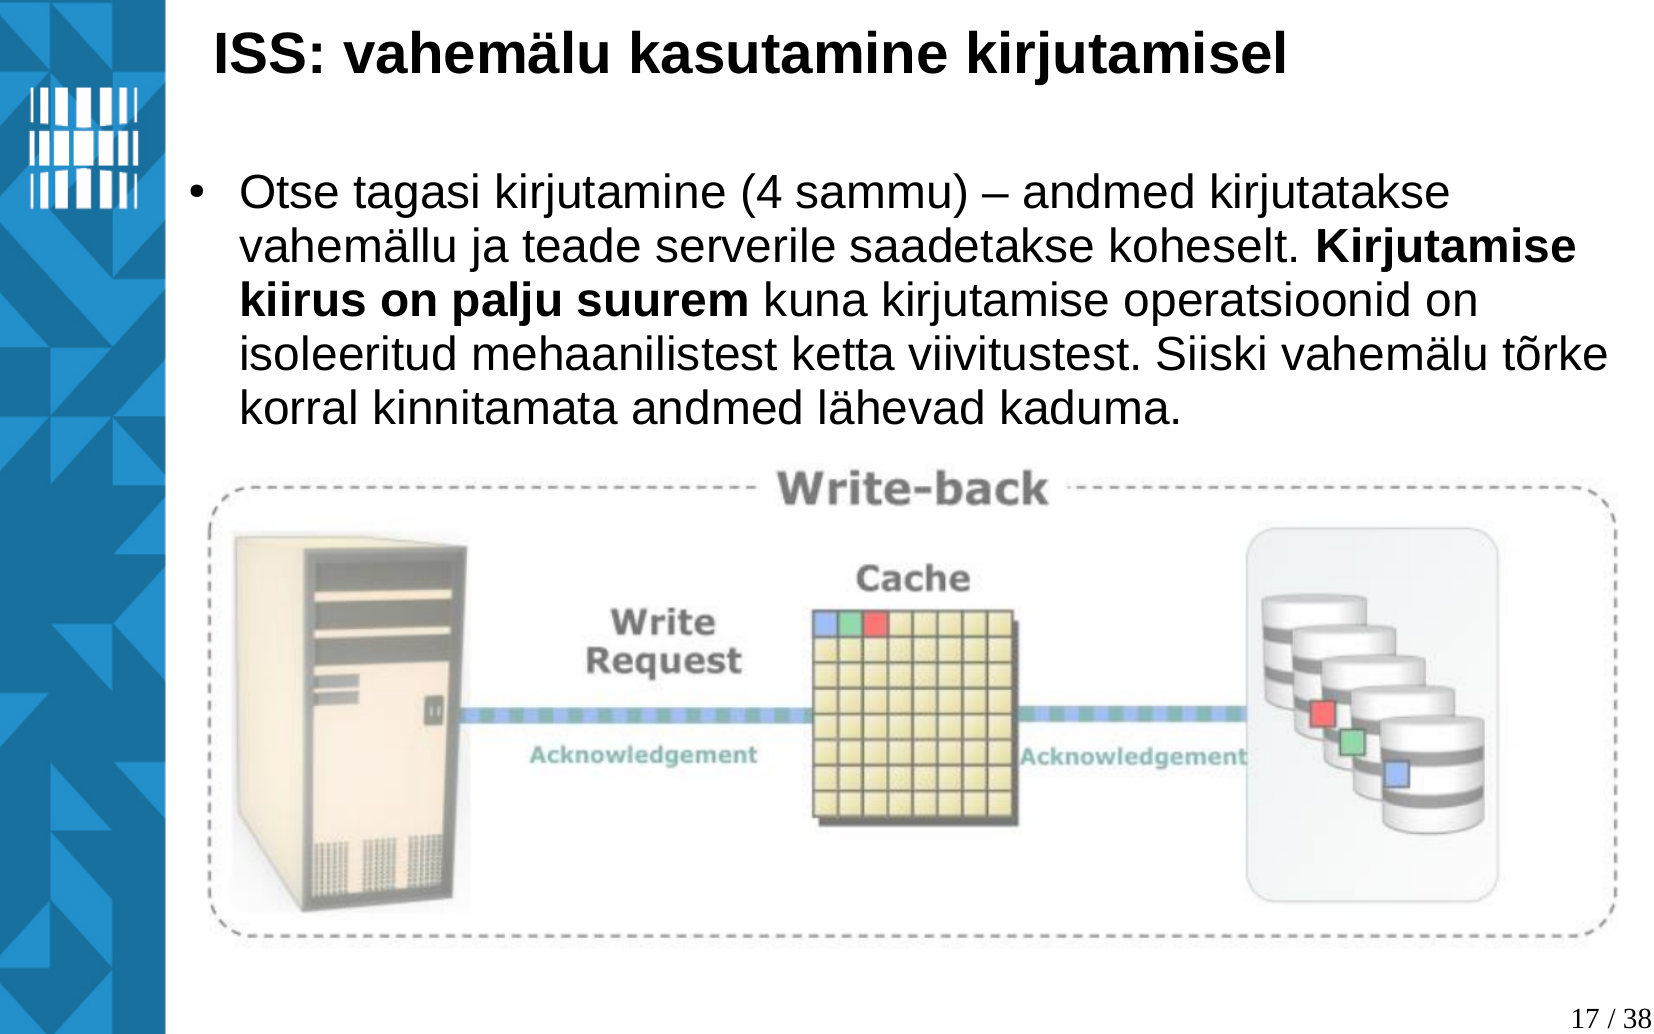

# ISS: vahemälu kasutamine kirjutamisel
Otse tagasi kirjutamine (4 sammu) – andmed kirjutatakse vahemällu ja teade serverile saadetakse koheselt. Kirjutamise kiirus on palju suurem kuna kirjutamise operatsioonid on isoleeritud mehaanilistest ketta viivitustest. Siiski vahemälu tõrke korral kinnitamata andmed lähevad kaduma.